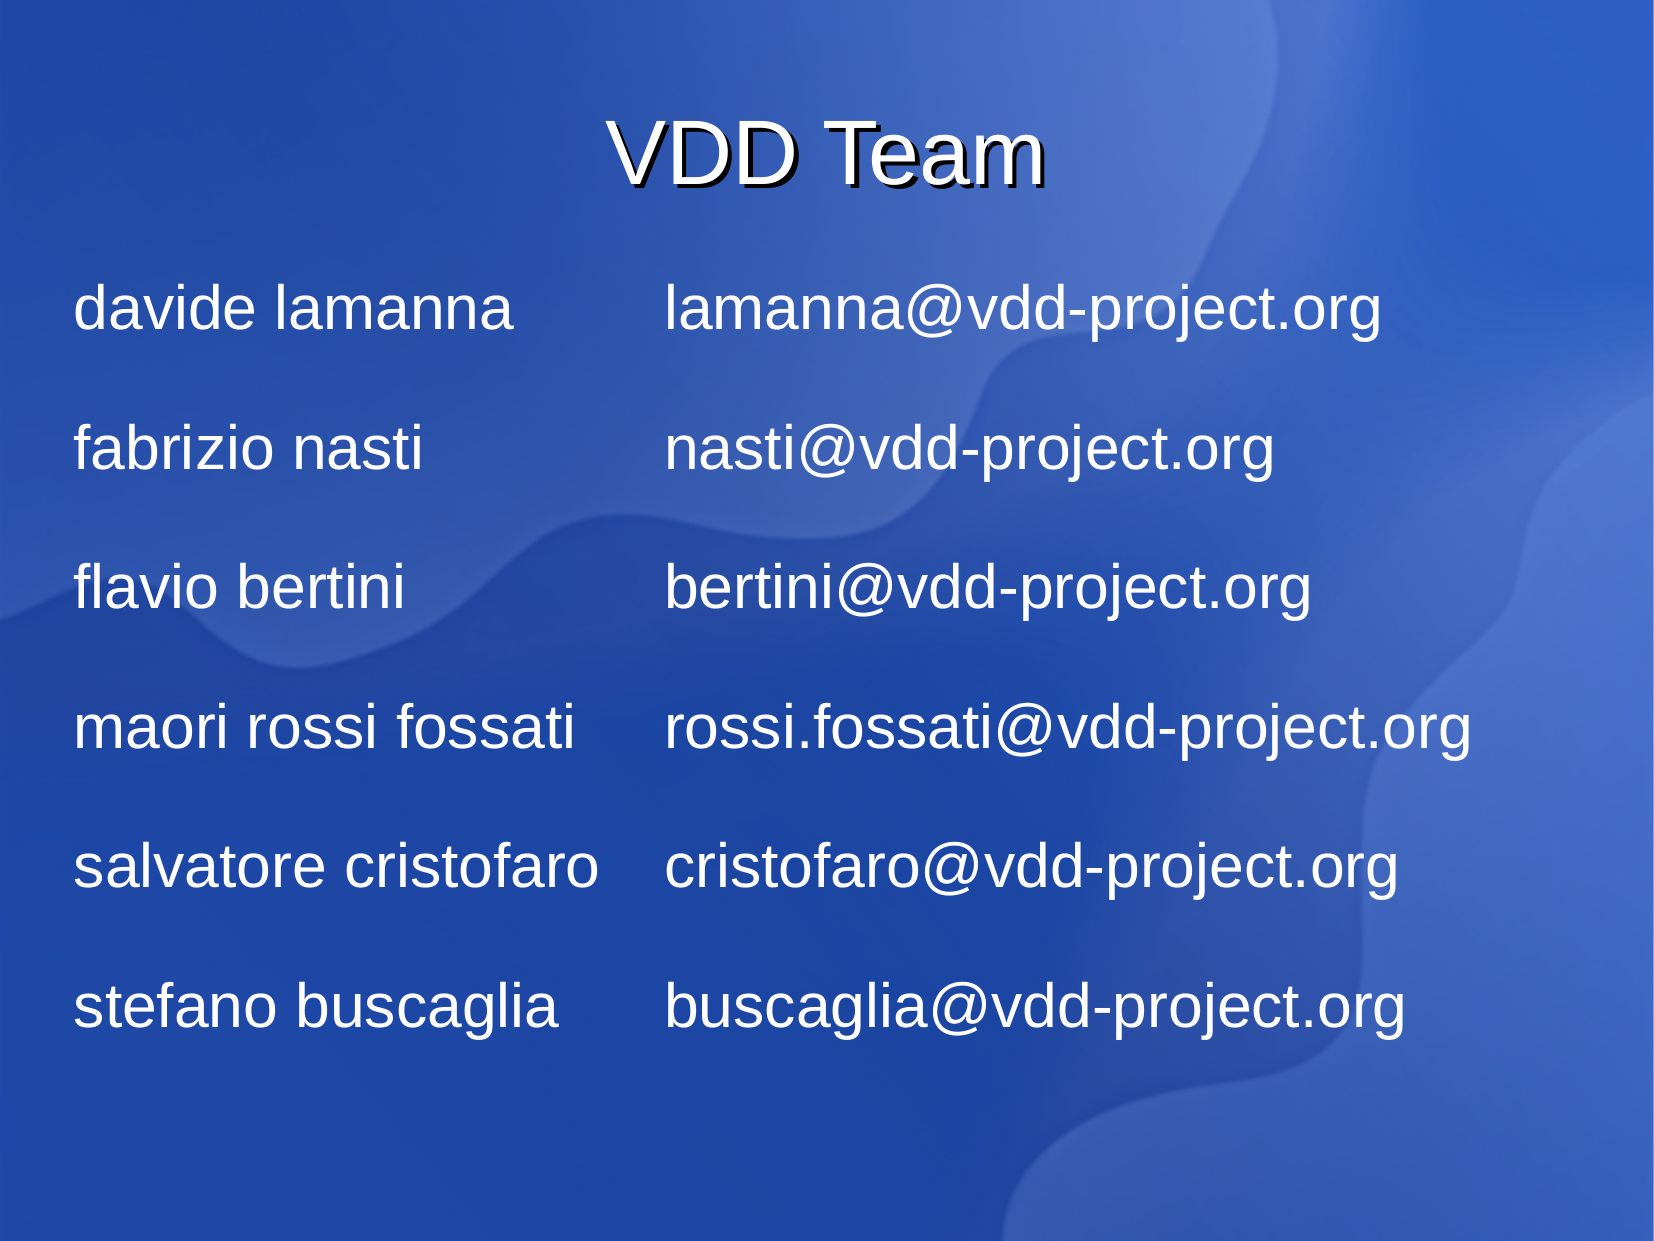

# VDD Team
davide lamanna			lamanna@vdd-project.org
fabrizio nasti				nasti@vdd-project.org
flavio bertini				bertini@vdd-project.org
maori rossi fossati		rossi.fossati@vdd-project.org
salvatore cristofaro	cristofaro@vdd-project.org
stefano buscaglia		buscaglia@vdd-project.org